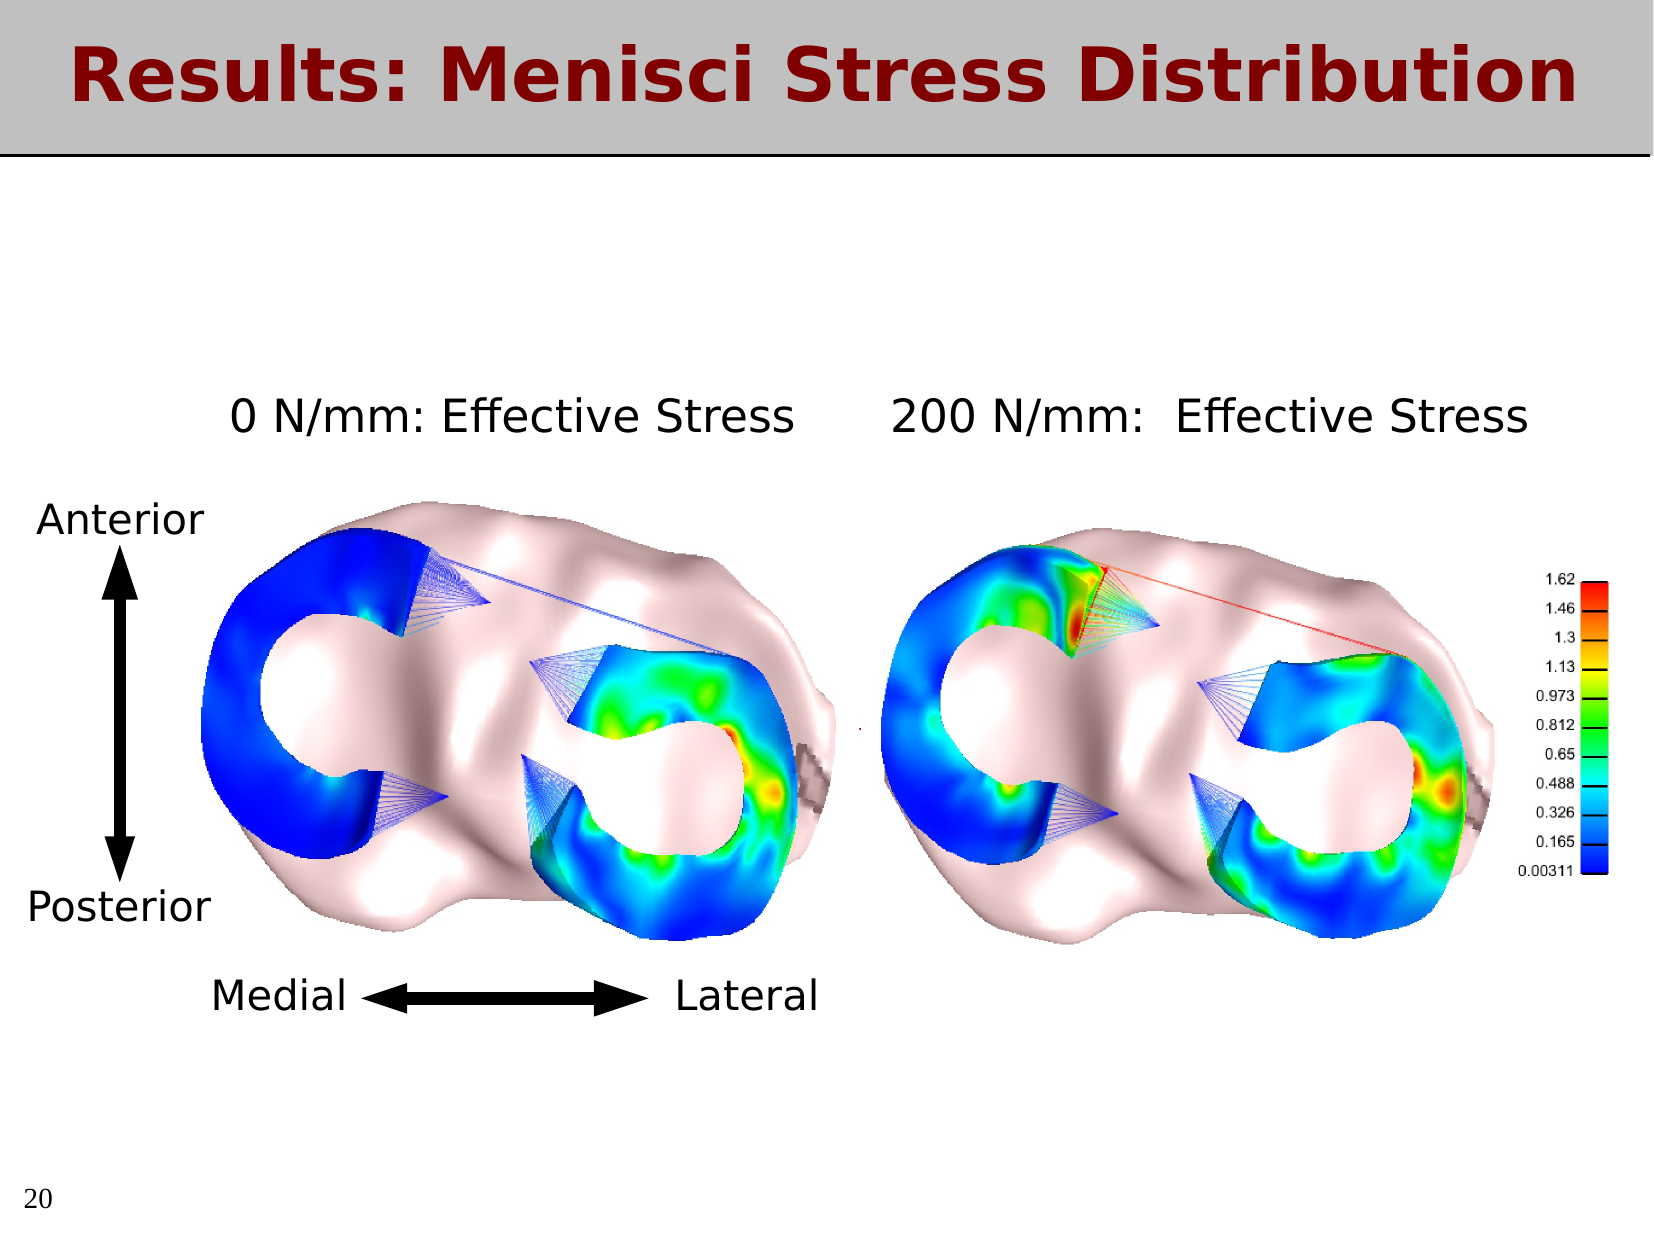

Results: Menisci Stress Distribution
0 N/mm: Effective Stress
200 N/mm: Effective Stress
Anterior
Posterior
Medial
Lateral